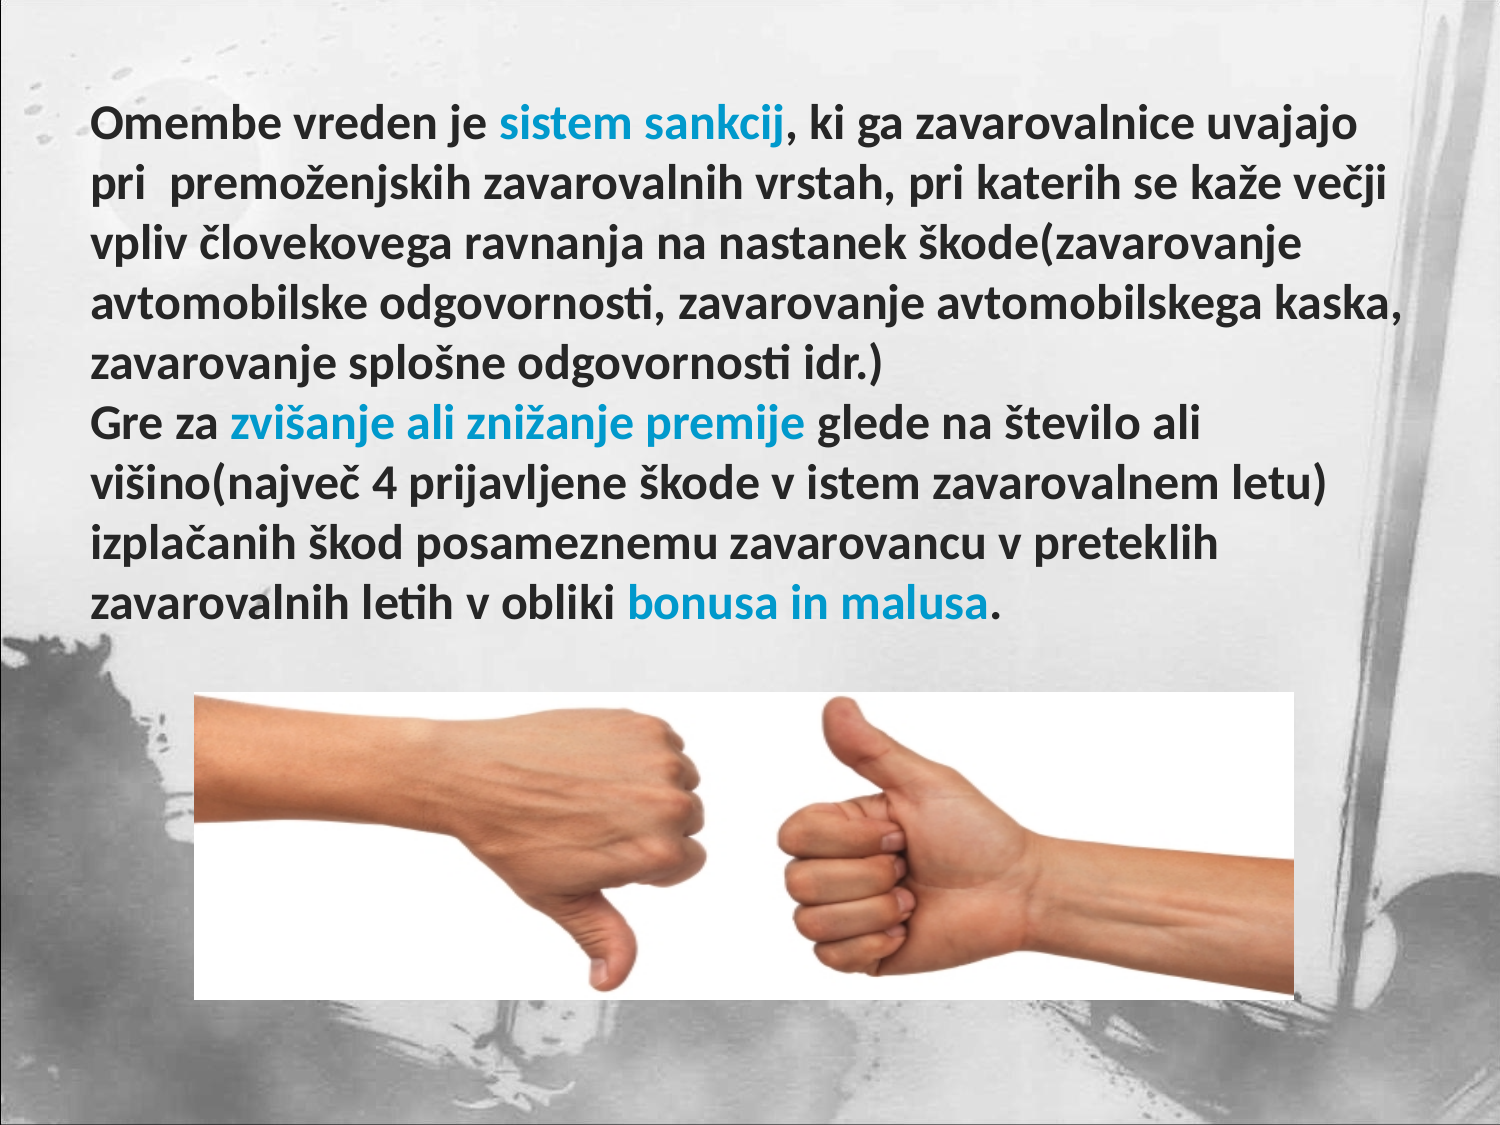

# Omembe vreden je sistem sankcij, ki ga zavarovalnice uvajajo pri premoženjskih zavarovalnih vrstah, pri katerih se kaže večji vpliv človekovega ravnanja na nastanek škode(zavarovanje avtomobilske odgovornosti, zavarovanje avtomobilskega kaska, zavarovanje splošne odgovornosti idr.)
Gre za zvišanje ali znižanje premije glede na število ali
višino(največ 4 prijavljene škode v istem zavarovalnem letu)
izplačanih škod posameznemu zavarovancu v preteklih
zavarovalnih letih v obliki bonusa in malusa.